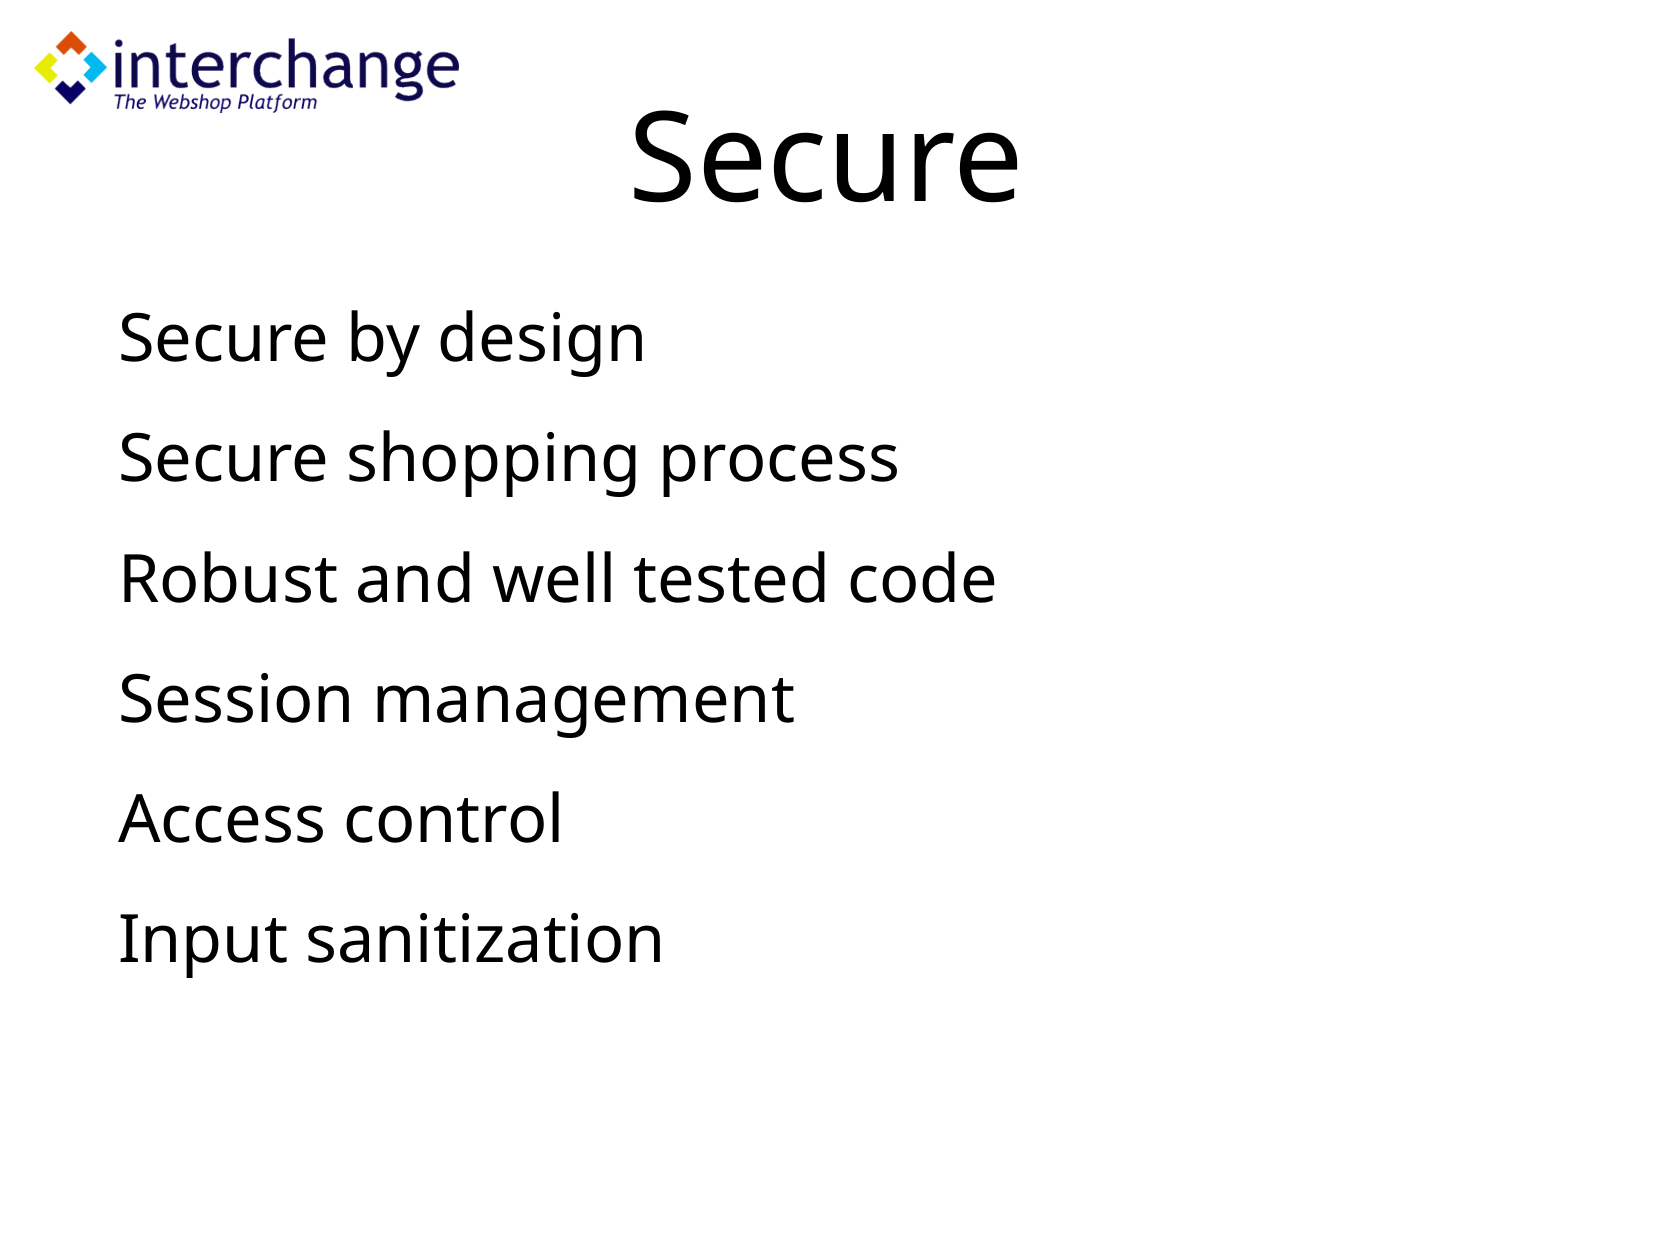

# Secure
Secure by design
Secure shopping process
Robust and well tested code
Session management
Access control
Input sanitization